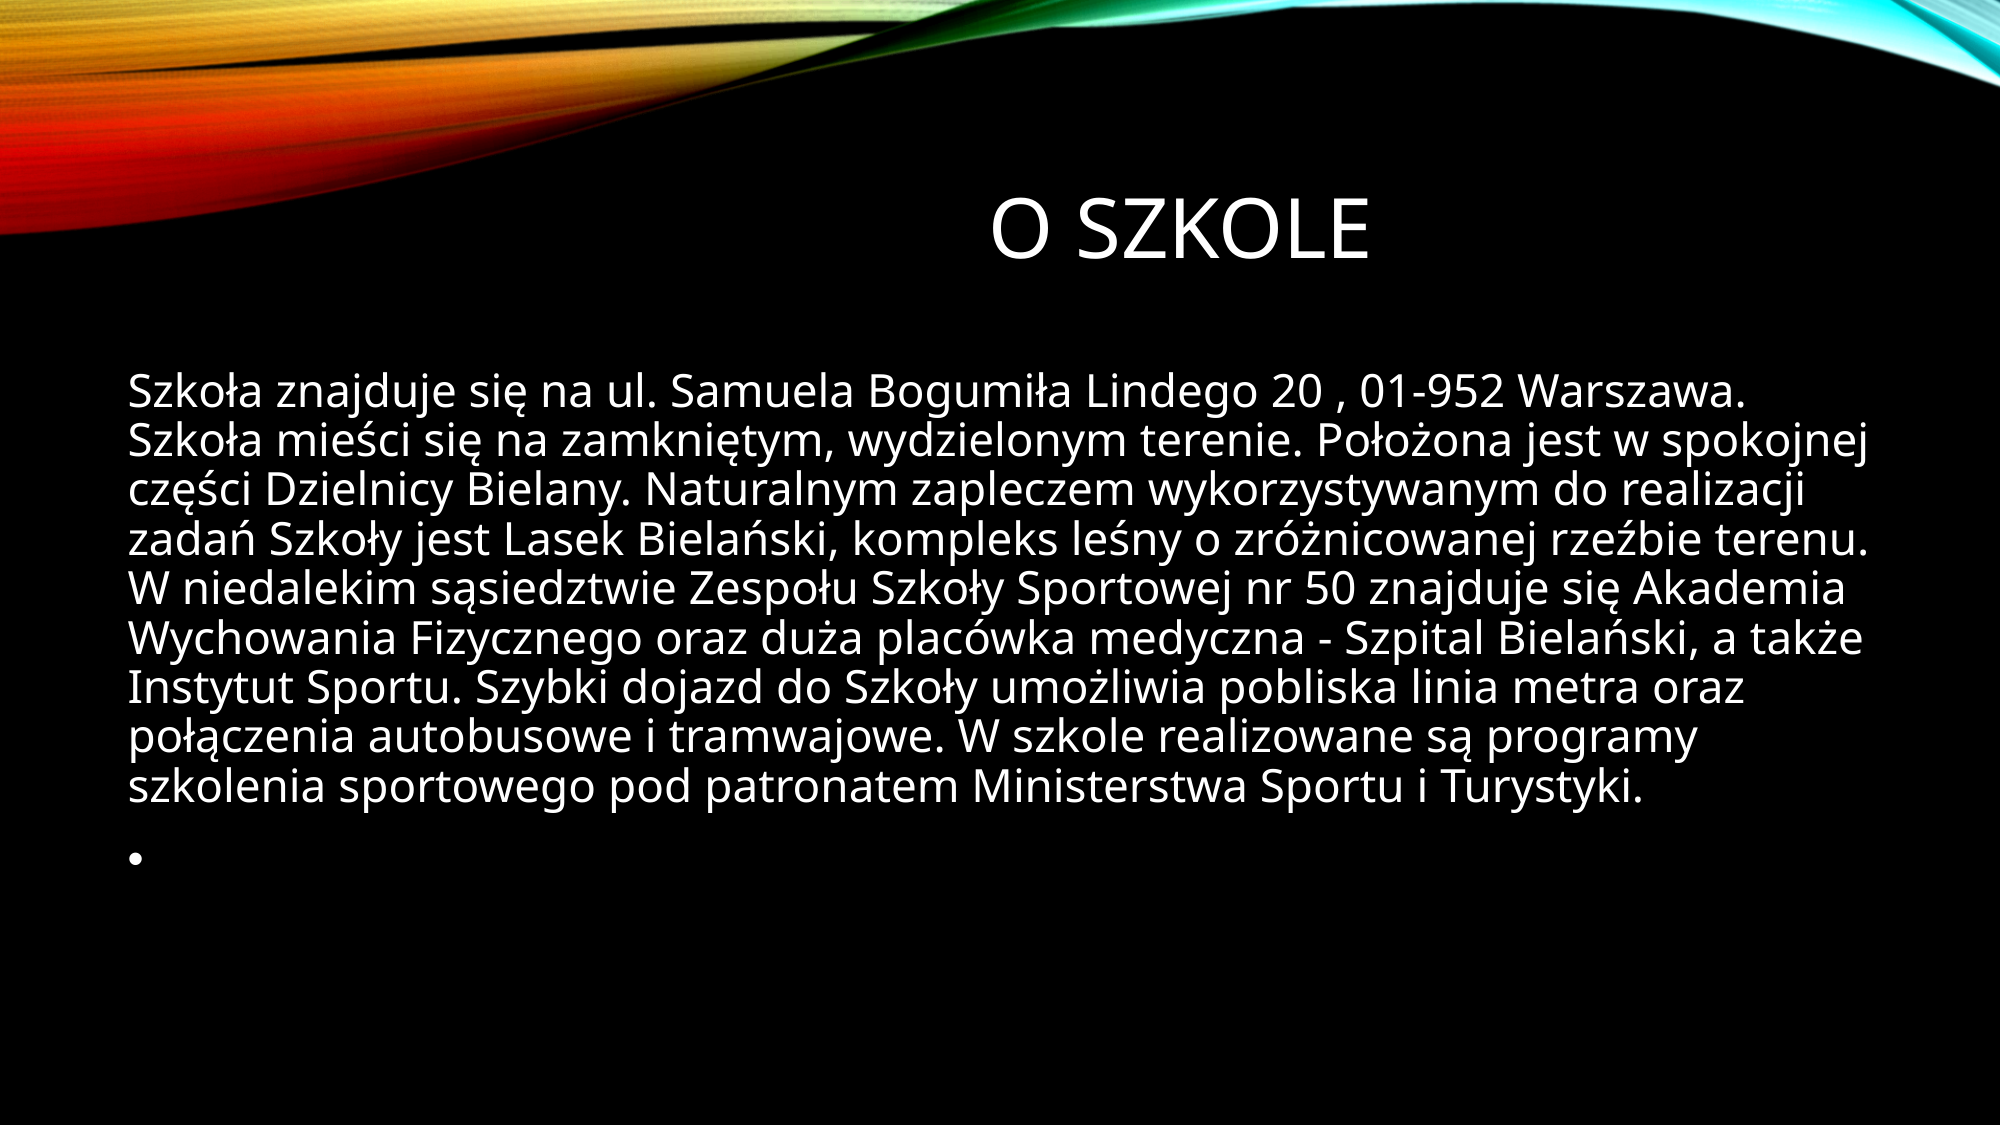

# O SZKOLE
Szkoła znajduje się na ul. Samuela Bogumiła Lindego 20 , 01-952 Warszawa. Szkoła mieści się na zamkniętym, wydzielonym terenie. Położona jest w spokojnej części Dzielnicy Bielany. Naturalnym zapleczem wykorzystywanym do realizacji zadań Szkoły jest Lasek Bielański, kompleks leśny o zróżnicowanej rzeźbie terenu. W niedalekim sąsiedztwie Zespołu Szkoły Sportowej nr 50 znajduje się Akademia Wychowania Fizycznego oraz duża placówka medyczna - Szpital Bielański, a także Instytut Sportu. Szybki dojazd do Szkoły umożliwia pobliska linia metra oraz połączenia autobusowe i tramwajowe. W szkole realizowane są programy szkolenia sportowego pod patronatem Ministerstwa Sportu i Turystyki.